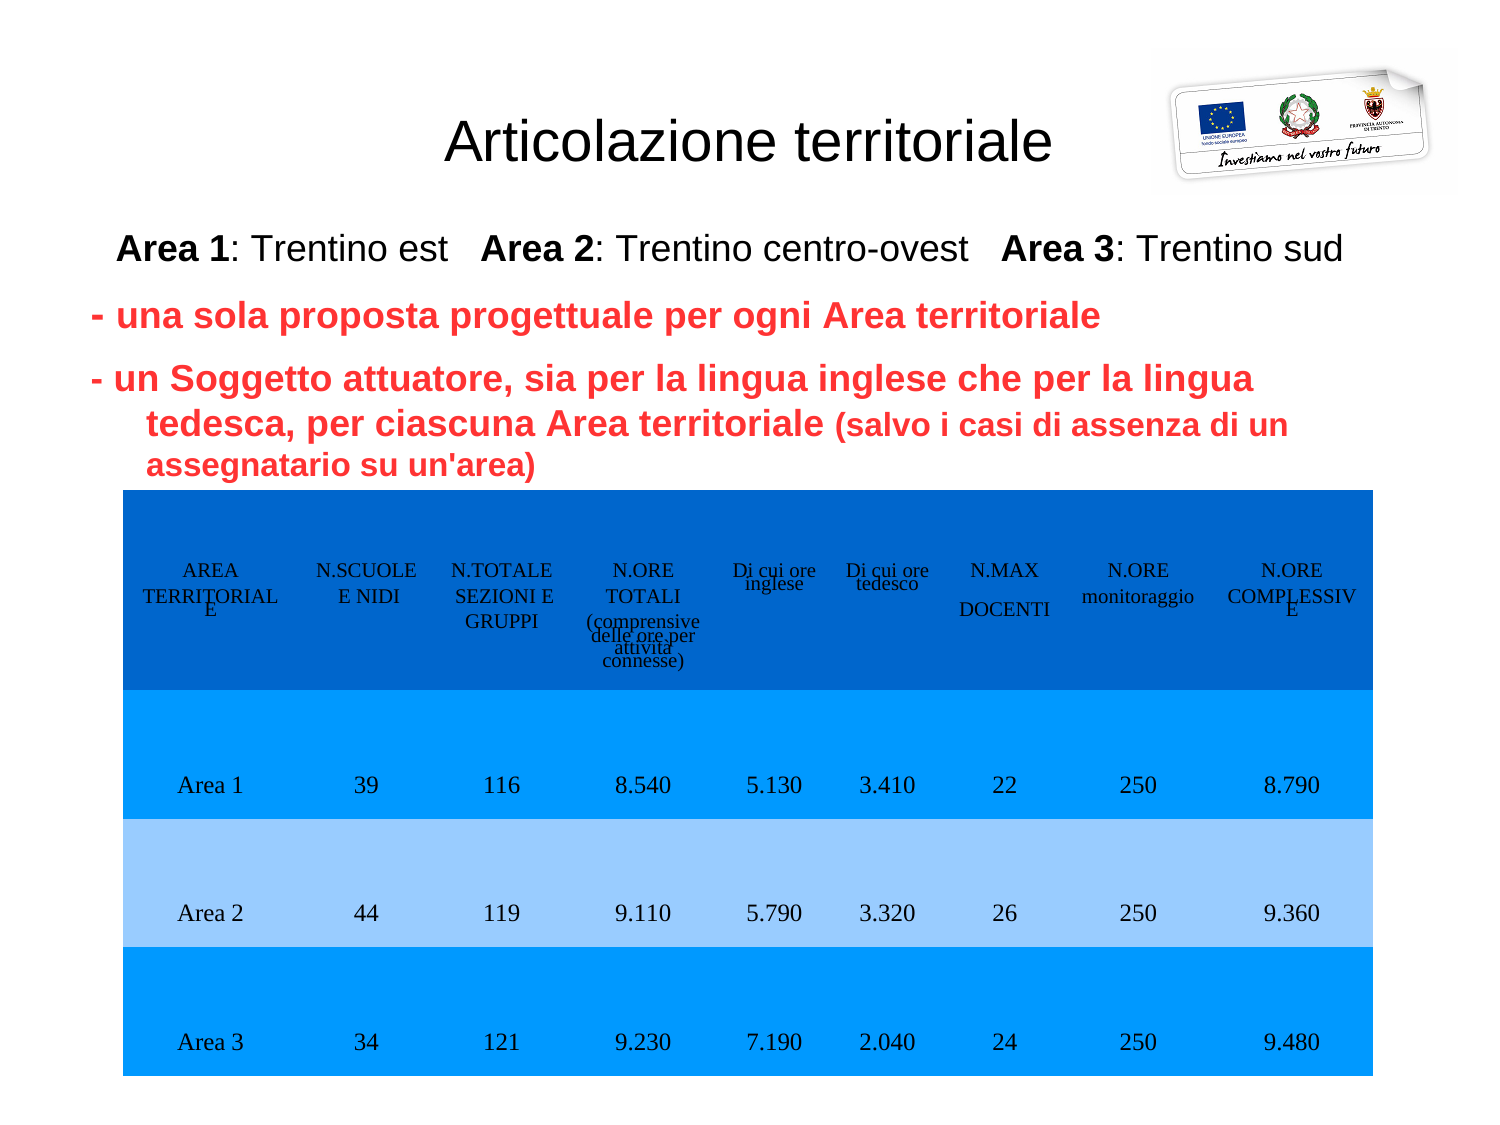

# Articolazione territoriale
 Area 1: Trentino est Area 2: Trentino centro-ovest Area 3: Trentino sud
- una sola proposta progettuale per ogni Area territoriale
- un Soggetto attuatore, sia per la lingua inglese che per la lingua tedesca, per ciascuna Area territoriale (salvo i casi di assenza di un assegnatario su un'area)
| AREA TERRITORIALE | N.SCUOLE E NIDI | N.TOTALE SEZIONI E GRUPPI | N.ORE TOTALI (comprensive delle ore per attività connesse) | Di cui ore inglese | Di cui ore tedesco | N.MAX DOCENTI | N.ORE monitoraggio | N.ORE COMPLESSIVE |
| --- | --- | --- | --- | --- | --- | --- | --- | --- |
| Area 1 | 39 | 116 | 8.540 | 5.130 | 3.410 | 22 | 250 | 8.790 |
| Area 2 | 44 | 119 | 9.110 | 5.790 | 3.320 | 26 | 250 | 9.360 |
| Area 3 | 34 | 121 | 9.230 | 7.190 | 2.040 | 24 | 250 | 9.480 |